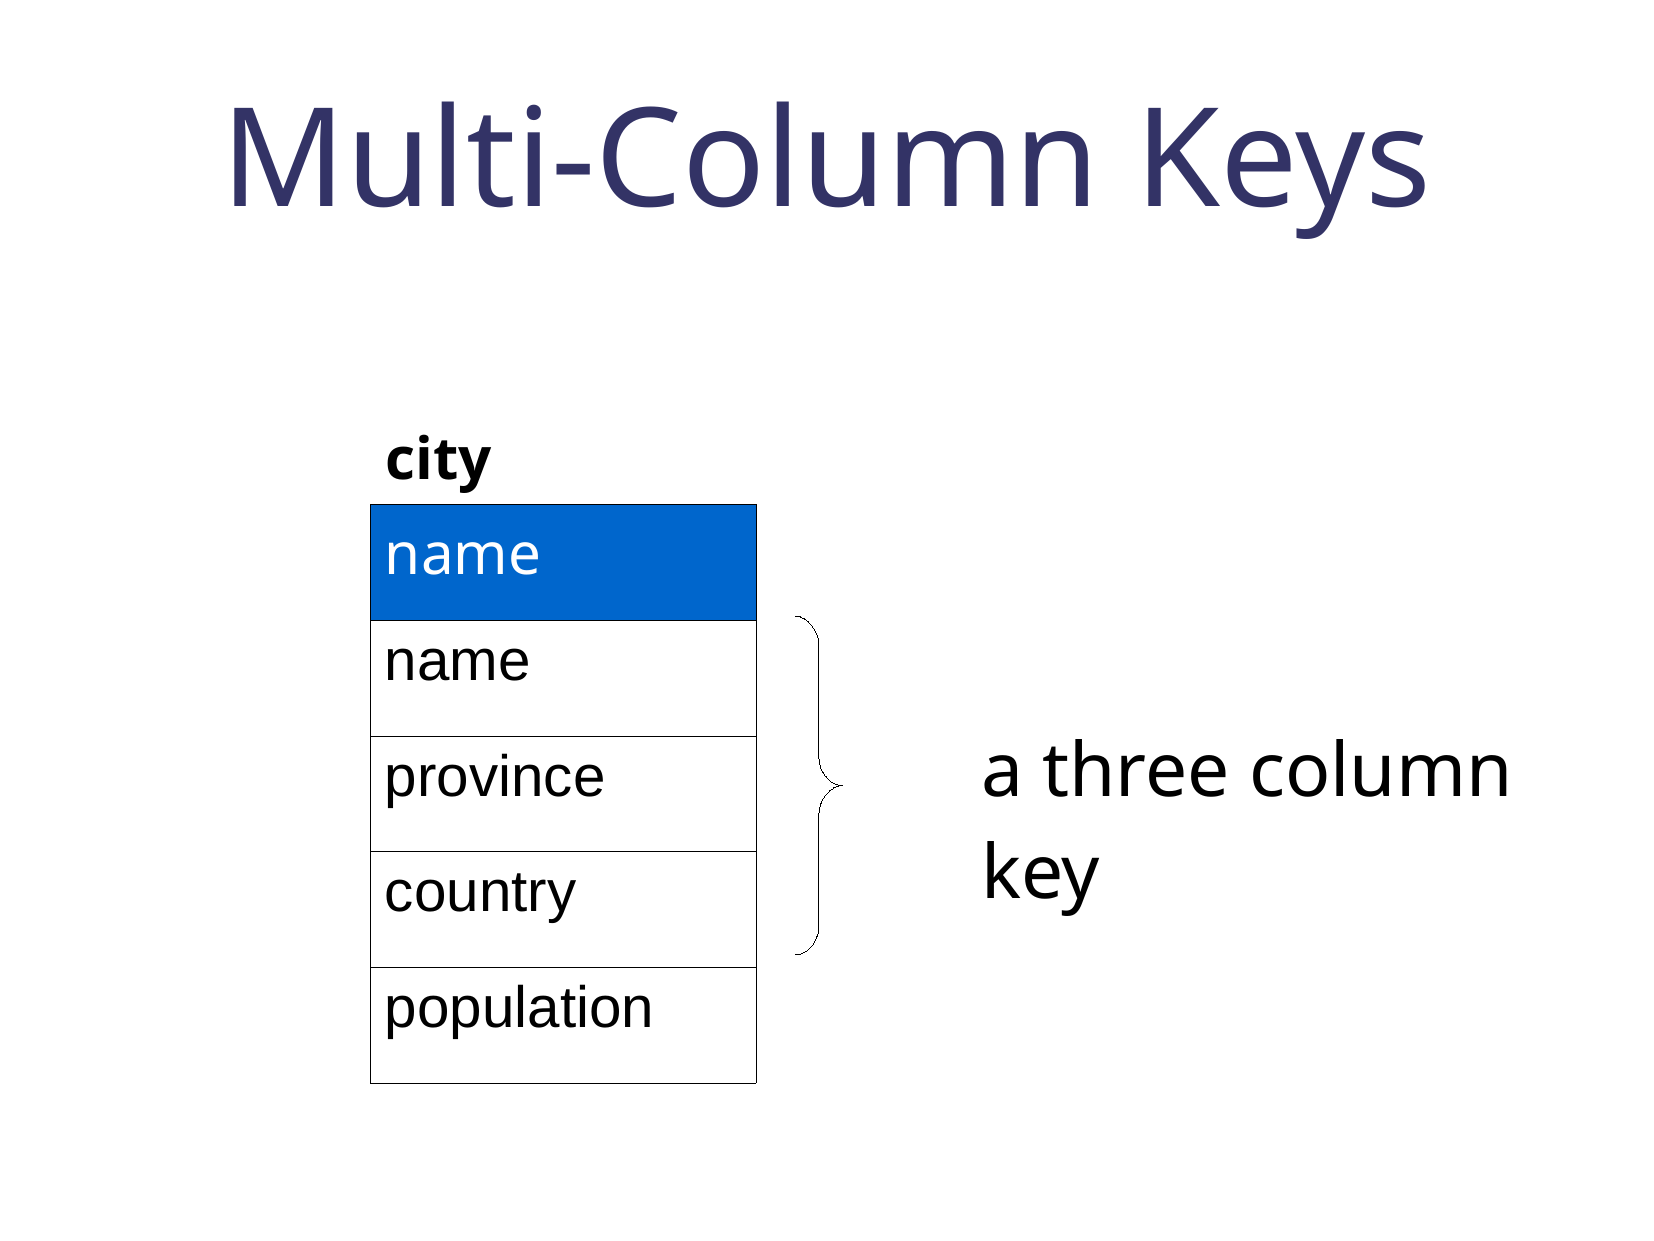

# Multi-Column Keys
city
| name |
| --- |
| name |
| province |
| country |
| population |
a three column key